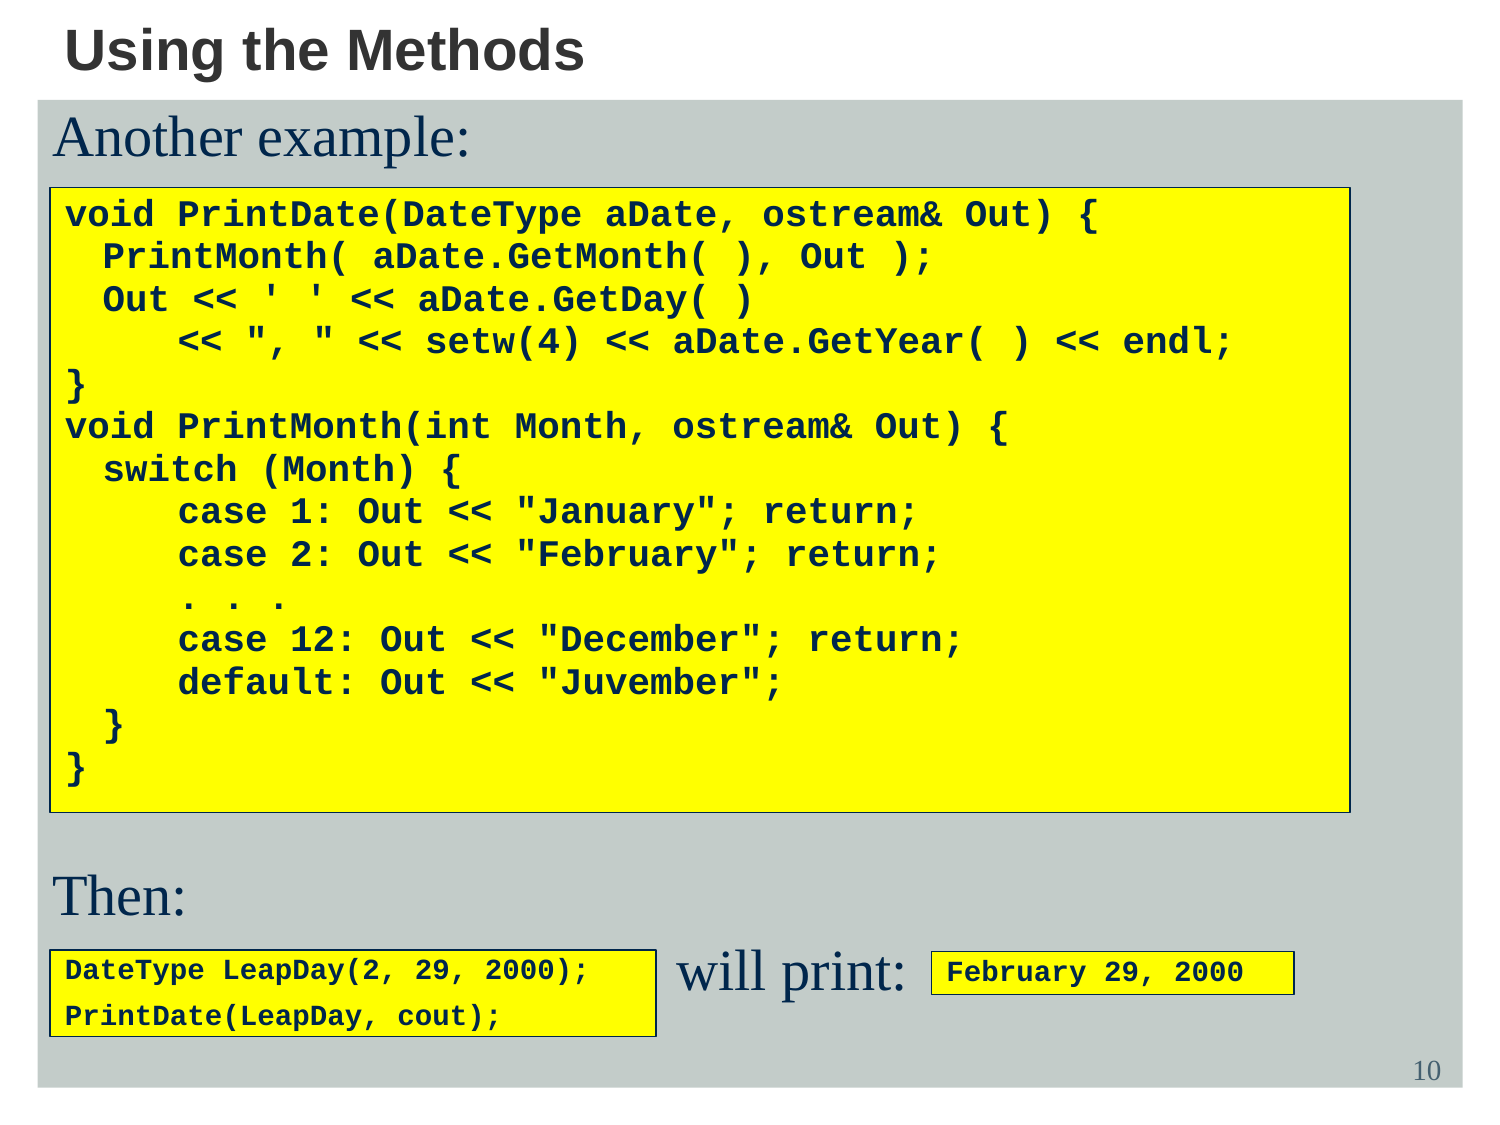

# Using the Methods
Another example:
Then:
				 will print:
void PrintDate(DateType aDate, ostream& Out) {
	PrintMonth( aDate.GetMonth( ), Out );
	Out << ' ' << aDate.GetDay( )
		<< ", " << setw(4) << aDate.GetYear( ) << endl;
}
void PrintMonth(int Month, ostream& Out) {
	switch (Month) {
		case 1: Out << "January"; return;
		case 2: Out << "February"; return;
		. . .
		case 12: Out << "December"; return;
		default: Out << "Juvember";
	}
}
DateType LeapDay(2, 29, 2000);
PrintDate(LeapDay, cout);
February 29, 2000